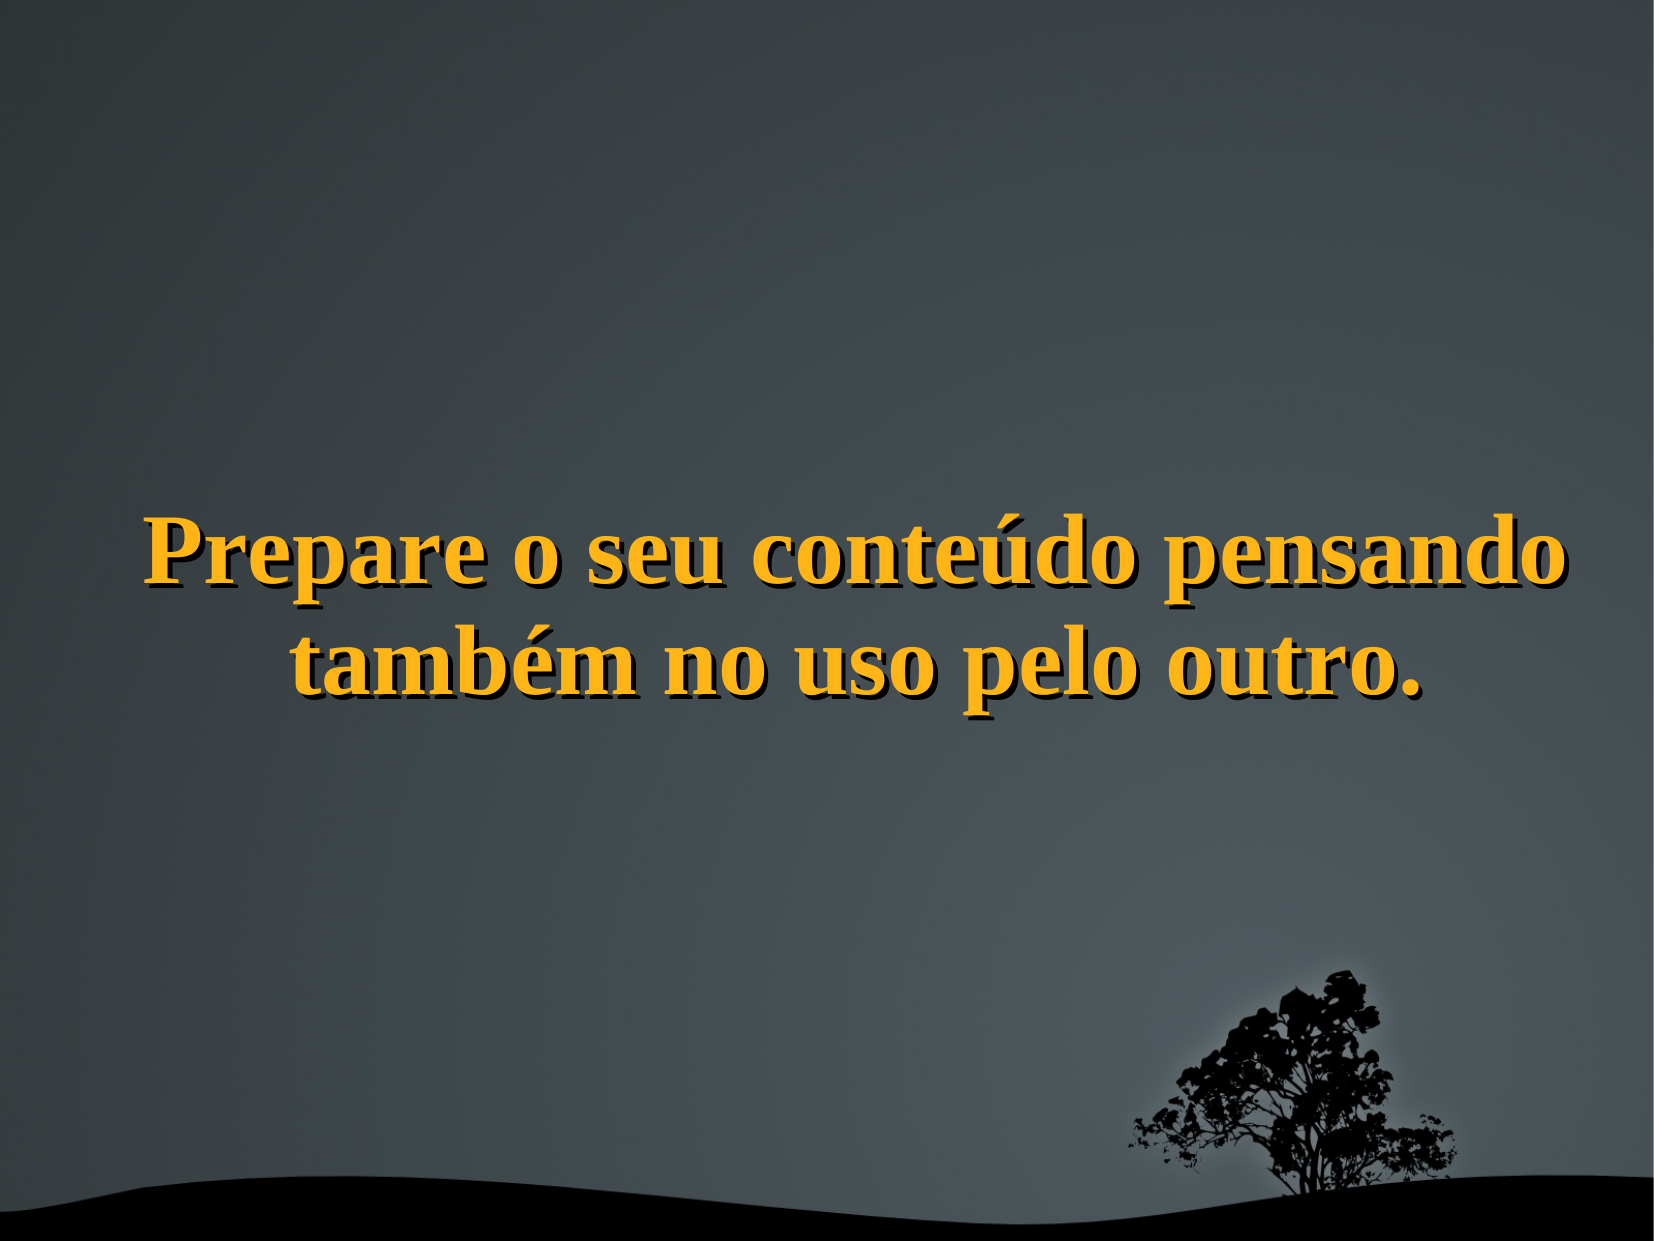

# Prepare o seu conteúdo pensando também no uso pelo outro.